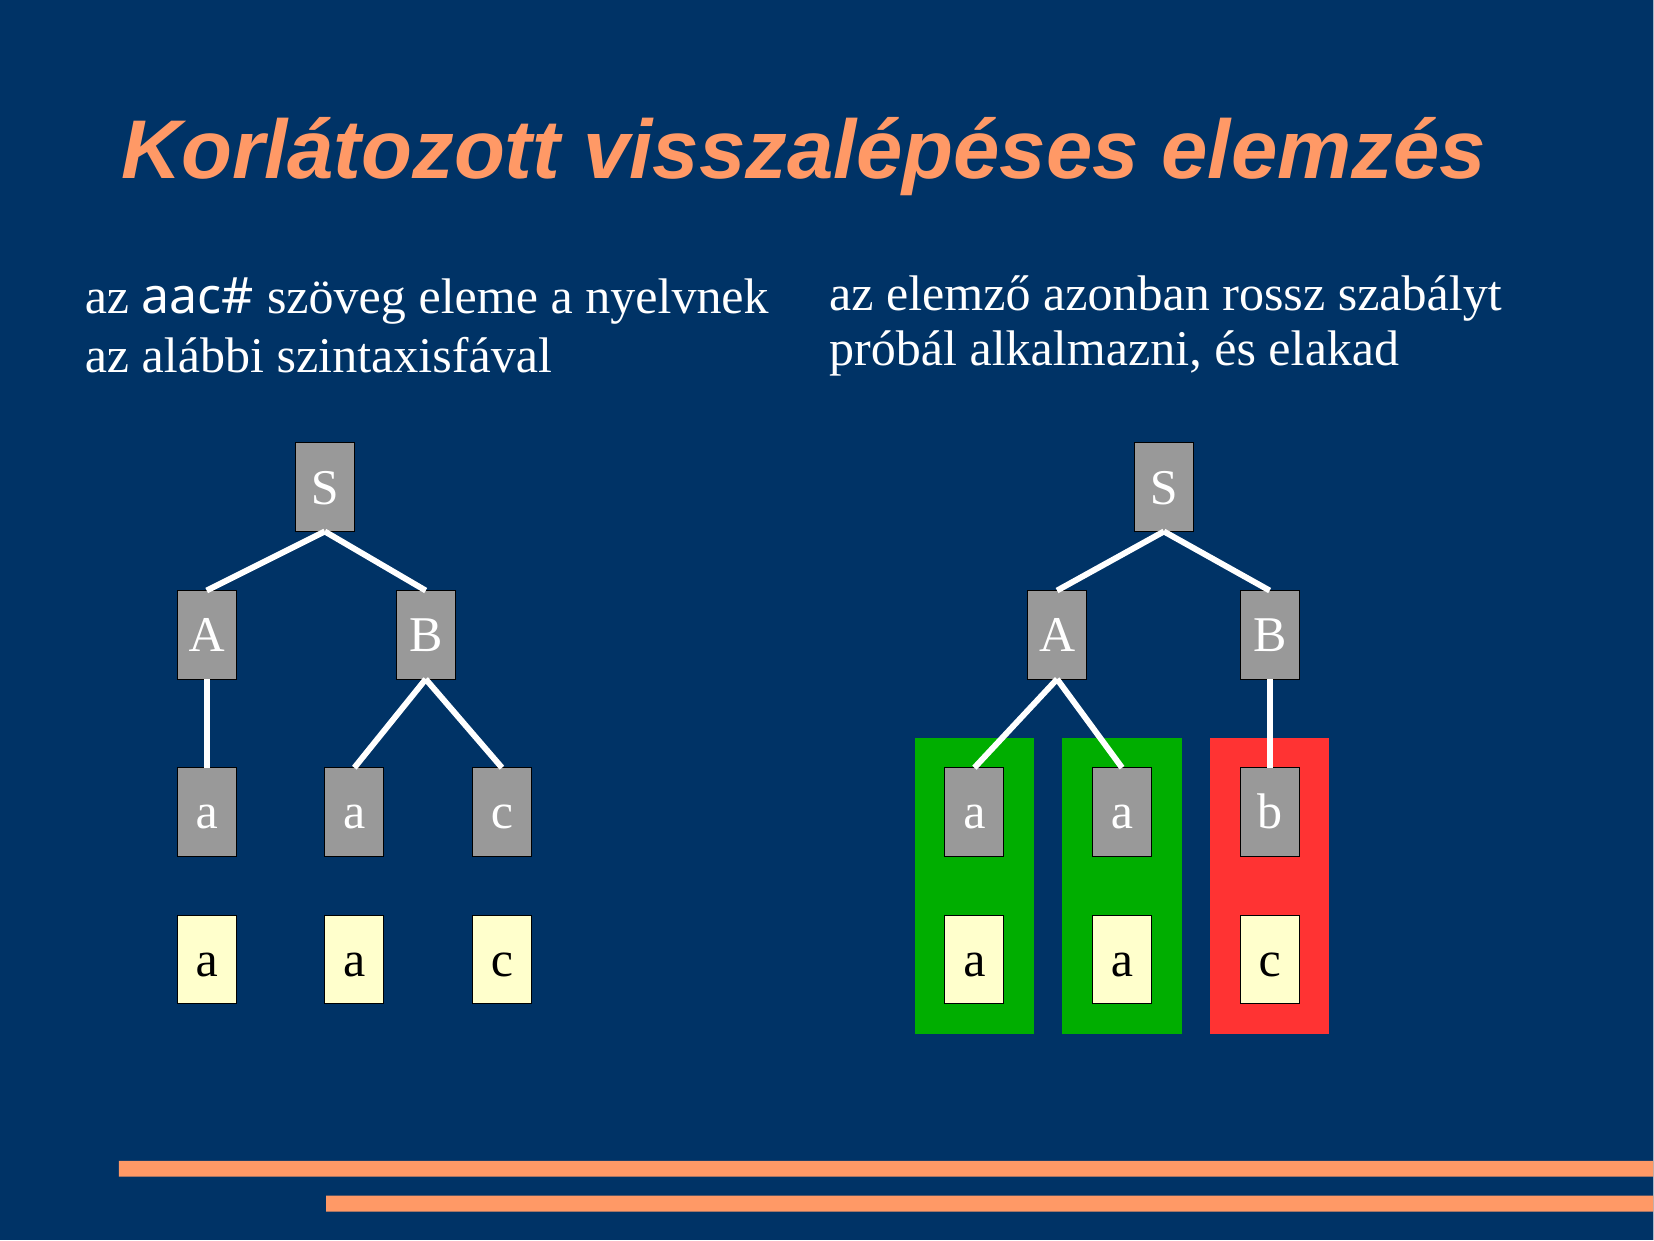

# Korlátozott visszalépéses elemzés
az aac# szöveg eleme a nyelvnek
az alábbi szintaxisfával
az elemző azonban rossz szabályt
próbál alkalmazni, és elakad
S
A
B
a
a
c
a
a
c
S
A
B
a
a
b
a
a
c